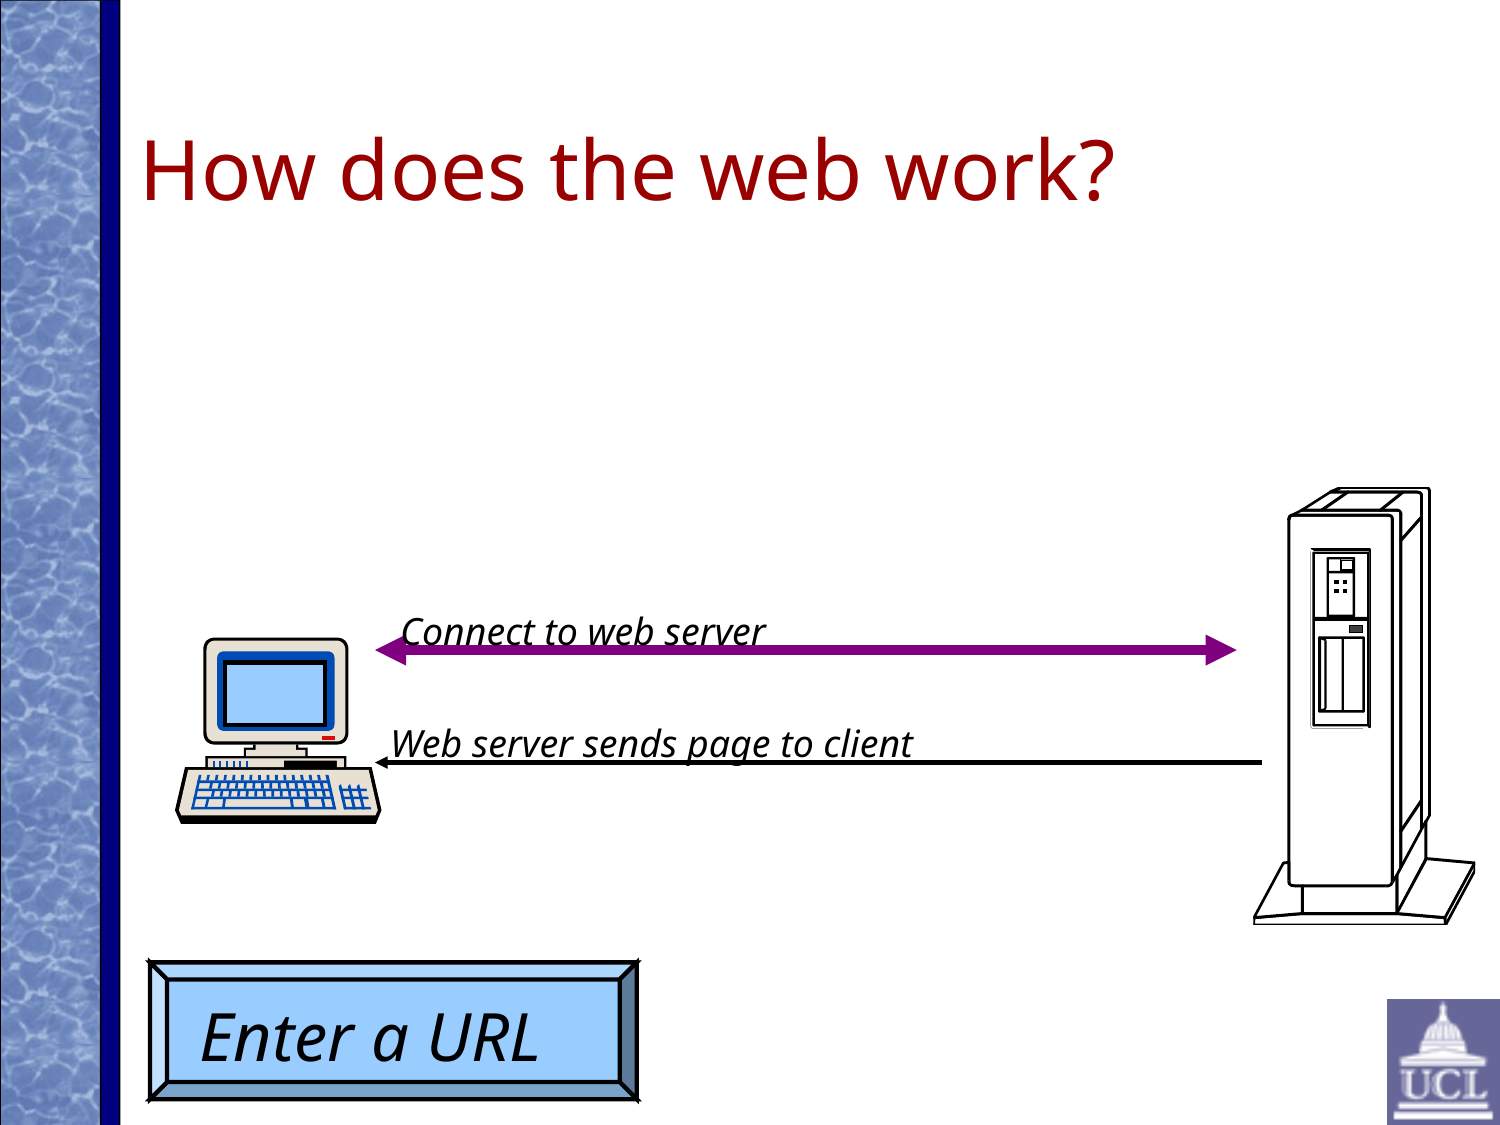

# How does the web work?
Connect to web server
Web server sends page to client
Enter a URL